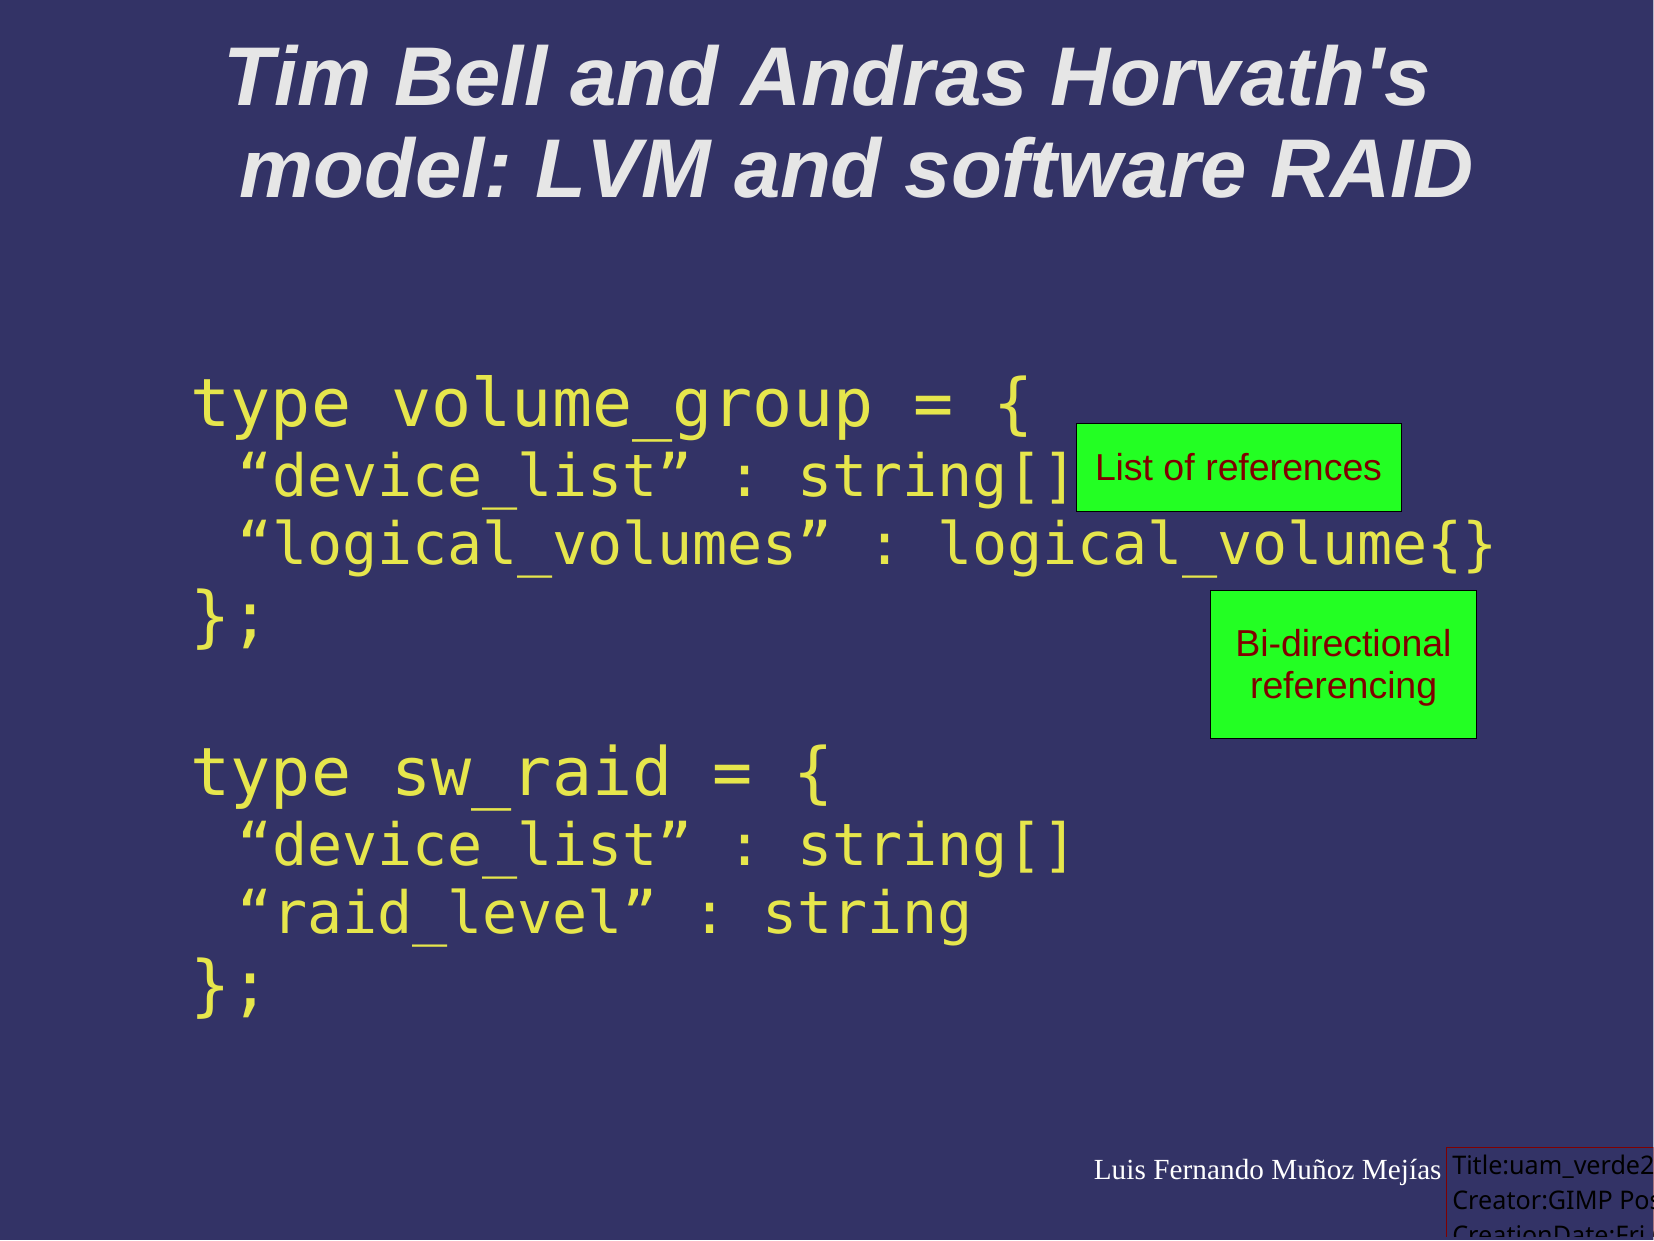

# Tim Bell and Andras Horvath's model: LVM and software RAID
type volume_group = {
“device_list” : string[]
“logical_volumes” : logical_volume{}
};
type sw_raid = {
“device_list” : string[]
“raid_level” : string
};
List of references
Bi-directional
referencing
Luis Fernando Muñoz Mejías